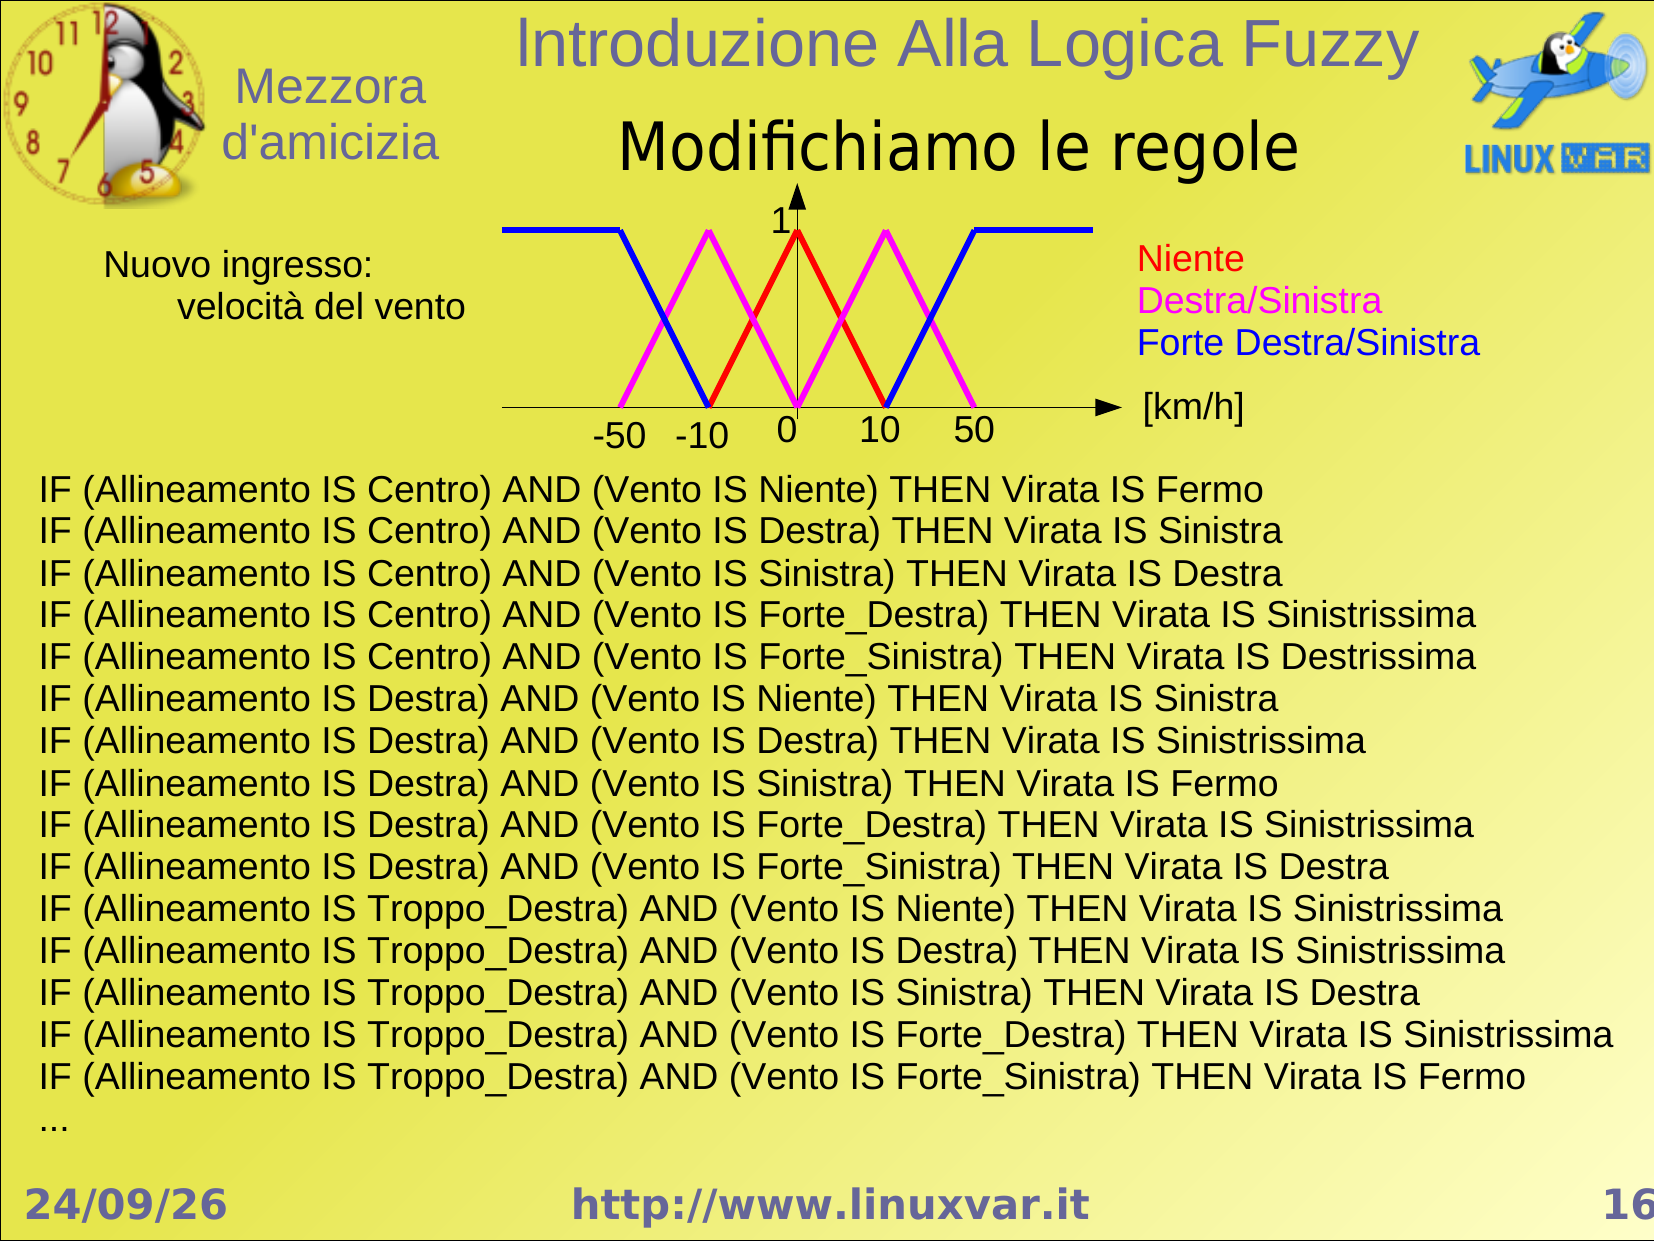

# Modifichiamo le regole
1
Niente
Destra/Sinistra
Forte Destra/Sinistra
Nuovo ingresso:
	velocità del vento
[km/h]
0
10
50
-50
-10
IF (Allineamento IS Centro) AND (Vento IS Niente) THEN Virata IS Fermo
IF (Allineamento IS Centro) AND (Vento IS Destra) THEN Virata IS Sinistra
IF (Allineamento IS Centro) AND (Vento IS Sinistra) THEN Virata IS Destra
IF (Allineamento IS Centro) AND (Vento IS Forte_Destra) THEN Virata IS Sinistrissima
IF (Allineamento IS Centro) AND (Vento IS Forte_Sinistra) THEN Virata IS Destrissima
IF (Allineamento IS Destra) AND (Vento IS Niente) THEN Virata IS Sinistra
IF (Allineamento IS Destra) AND (Vento IS Destra) THEN Virata IS Sinistrissima
IF (Allineamento IS Destra) AND (Vento IS Sinistra) THEN Virata IS Fermo
IF (Allineamento IS Destra) AND (Vento IS Forte_Destra) THEN Virata IS Sinistrissima
IF (Allineamento IS Destra) AND (Vento IS Forte_Sinistra) THEN Virata IS Destra
IF (Allineamento IS Troppo_Destra) AND (Vento IS Niente) THEN Virata IS Sinistrissima
IF (Allineamento IS Troppo_Destra) AND (Vento IS Destra) THEN Virata IS Sinistrissima
IF (Allineamento IS Troppo_Destra) AND (Vento IS Sinistra) THEN Virata IS Destra
IF (Allineamento IS Troppo_Destra) AND (Vento IS Forte_Destra) THEN Virata IS Sinistrissima
IF (Allineamento IS Troppo_Destra) AND (Vento IS Forte_Sinistra) THEN Virata IS Fermo
...
16